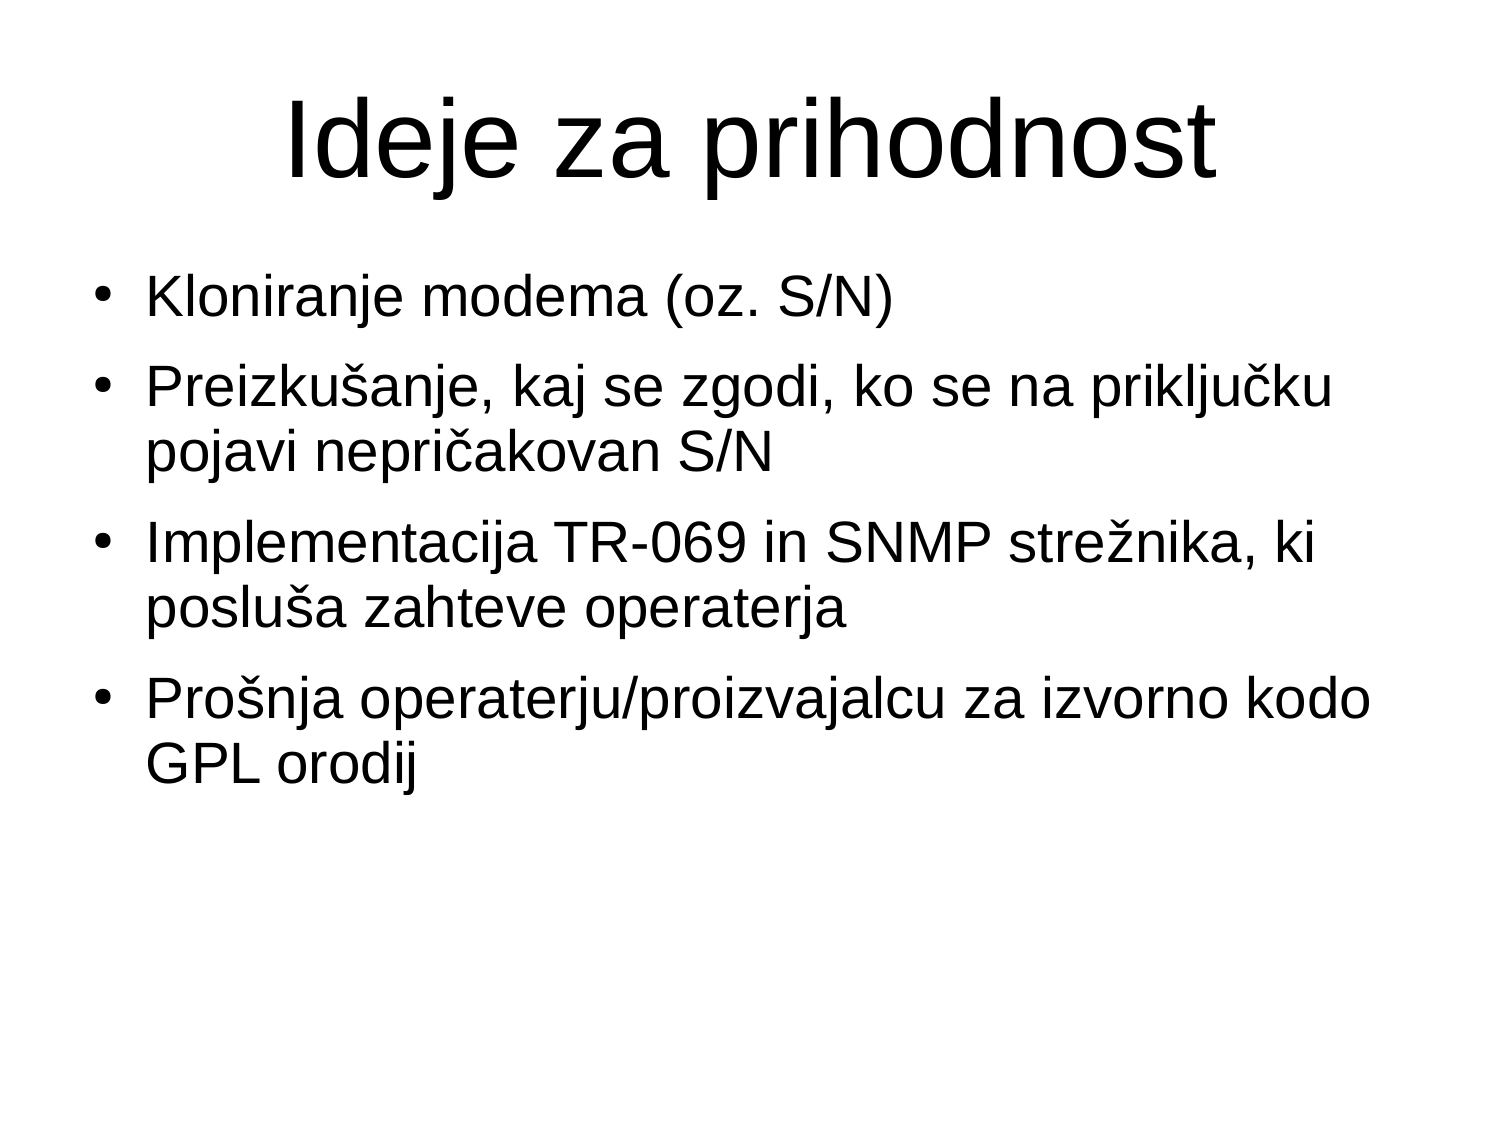

# Ideje za prihodnost
Kloniranje modema (oz. S/N)
Preizkušanje, kaj se zgodi, ko se na priključku pojavi nepričakovan S/N
Implementacija TR-069 in SNMP strežnika, ki posluša zahteve operaterja
Prošnja operaterju/proizvajalcu za izvorno kodo GPL orodij